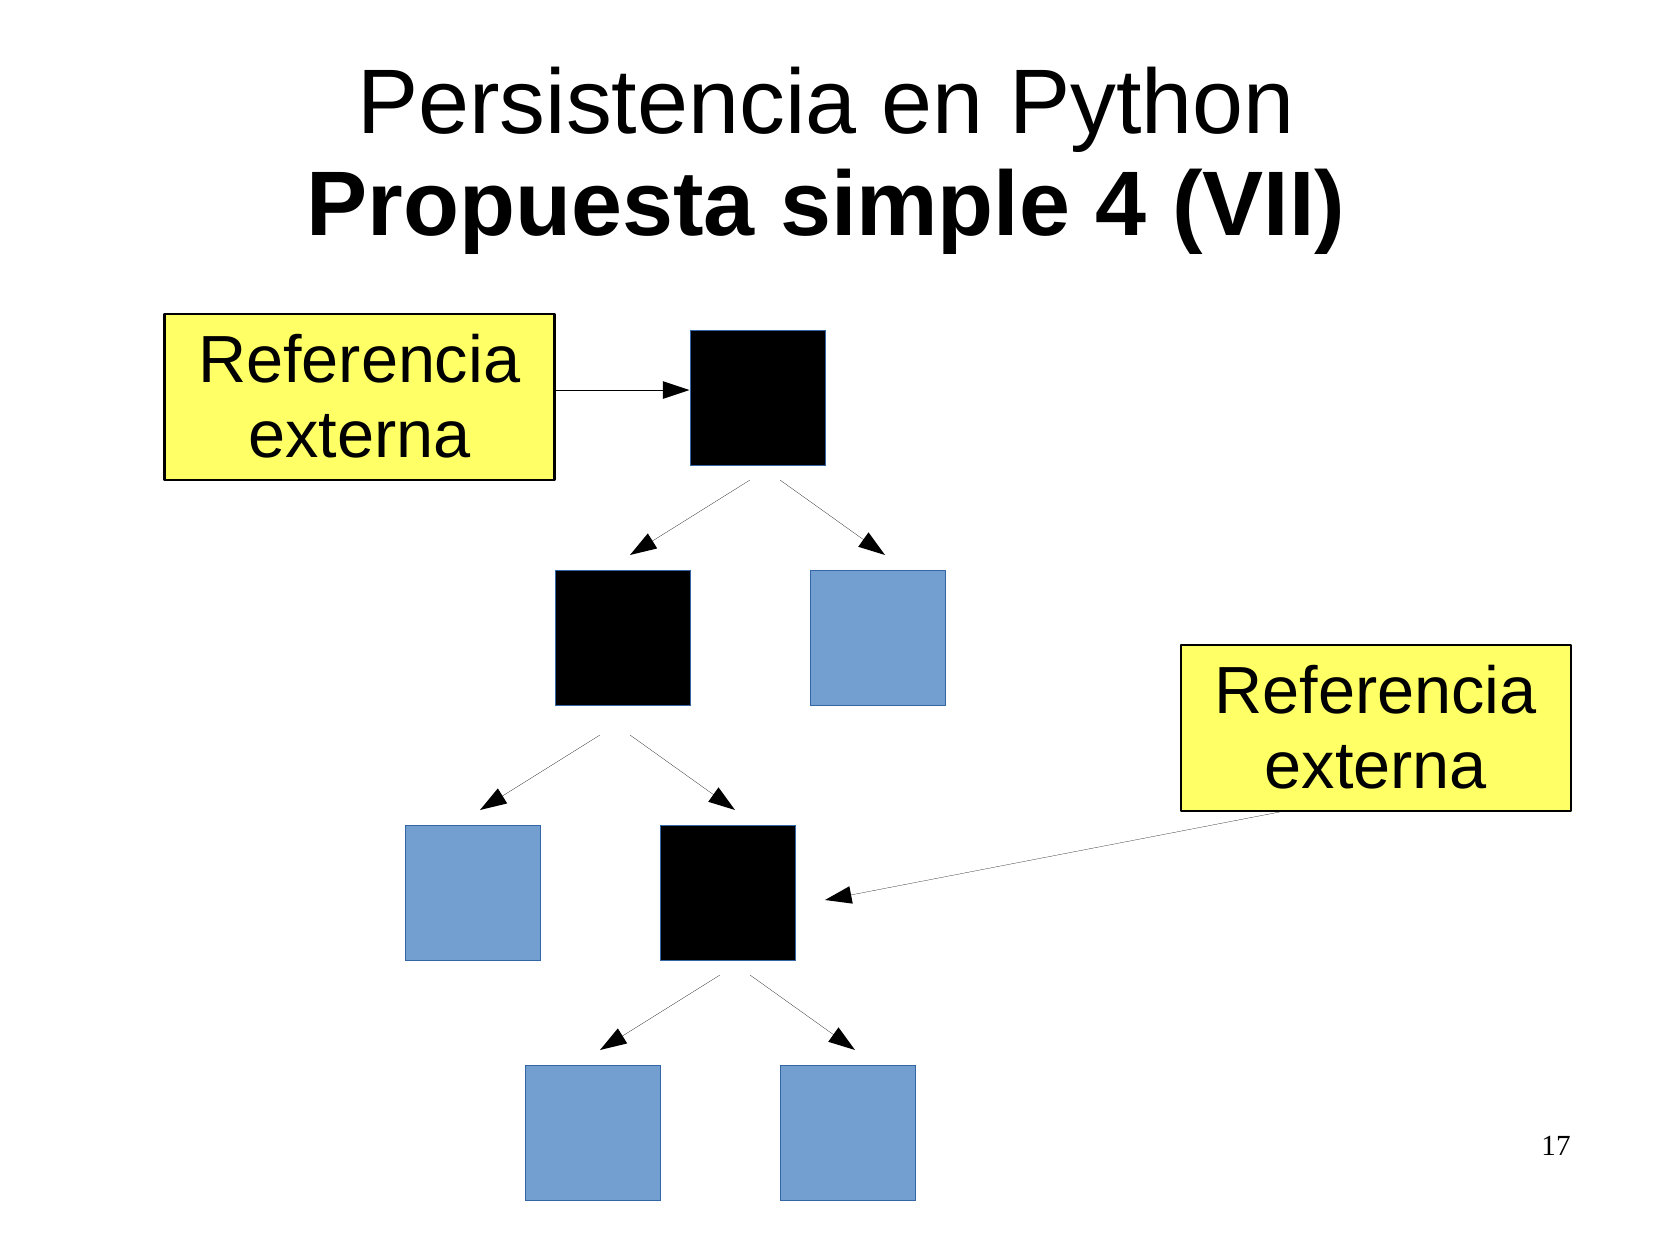

# Persistencia en Python Propuesta simple 4 (VII)
Referencia externa
Referencia externa
17